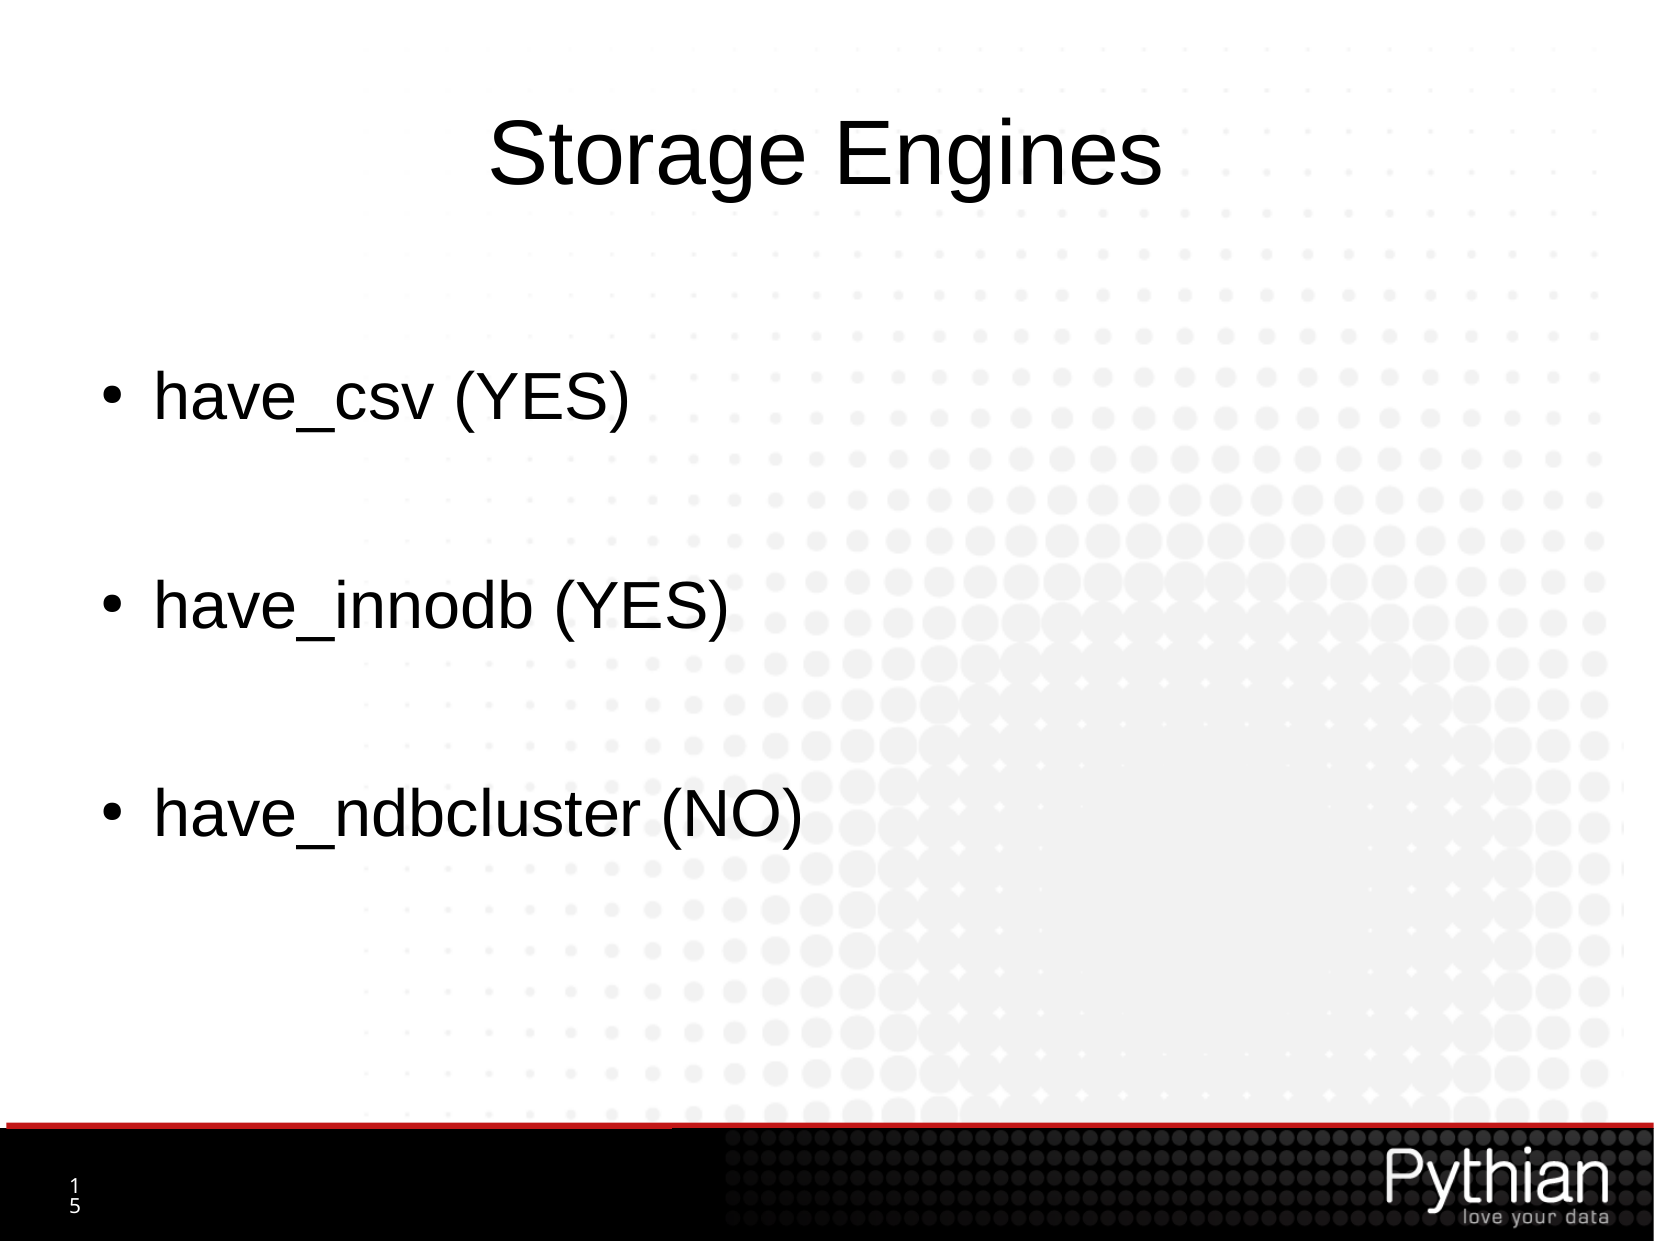

# Storage Engines
have_csv (YES)
have_innodb (YES)
have_ndbcluster (NO)